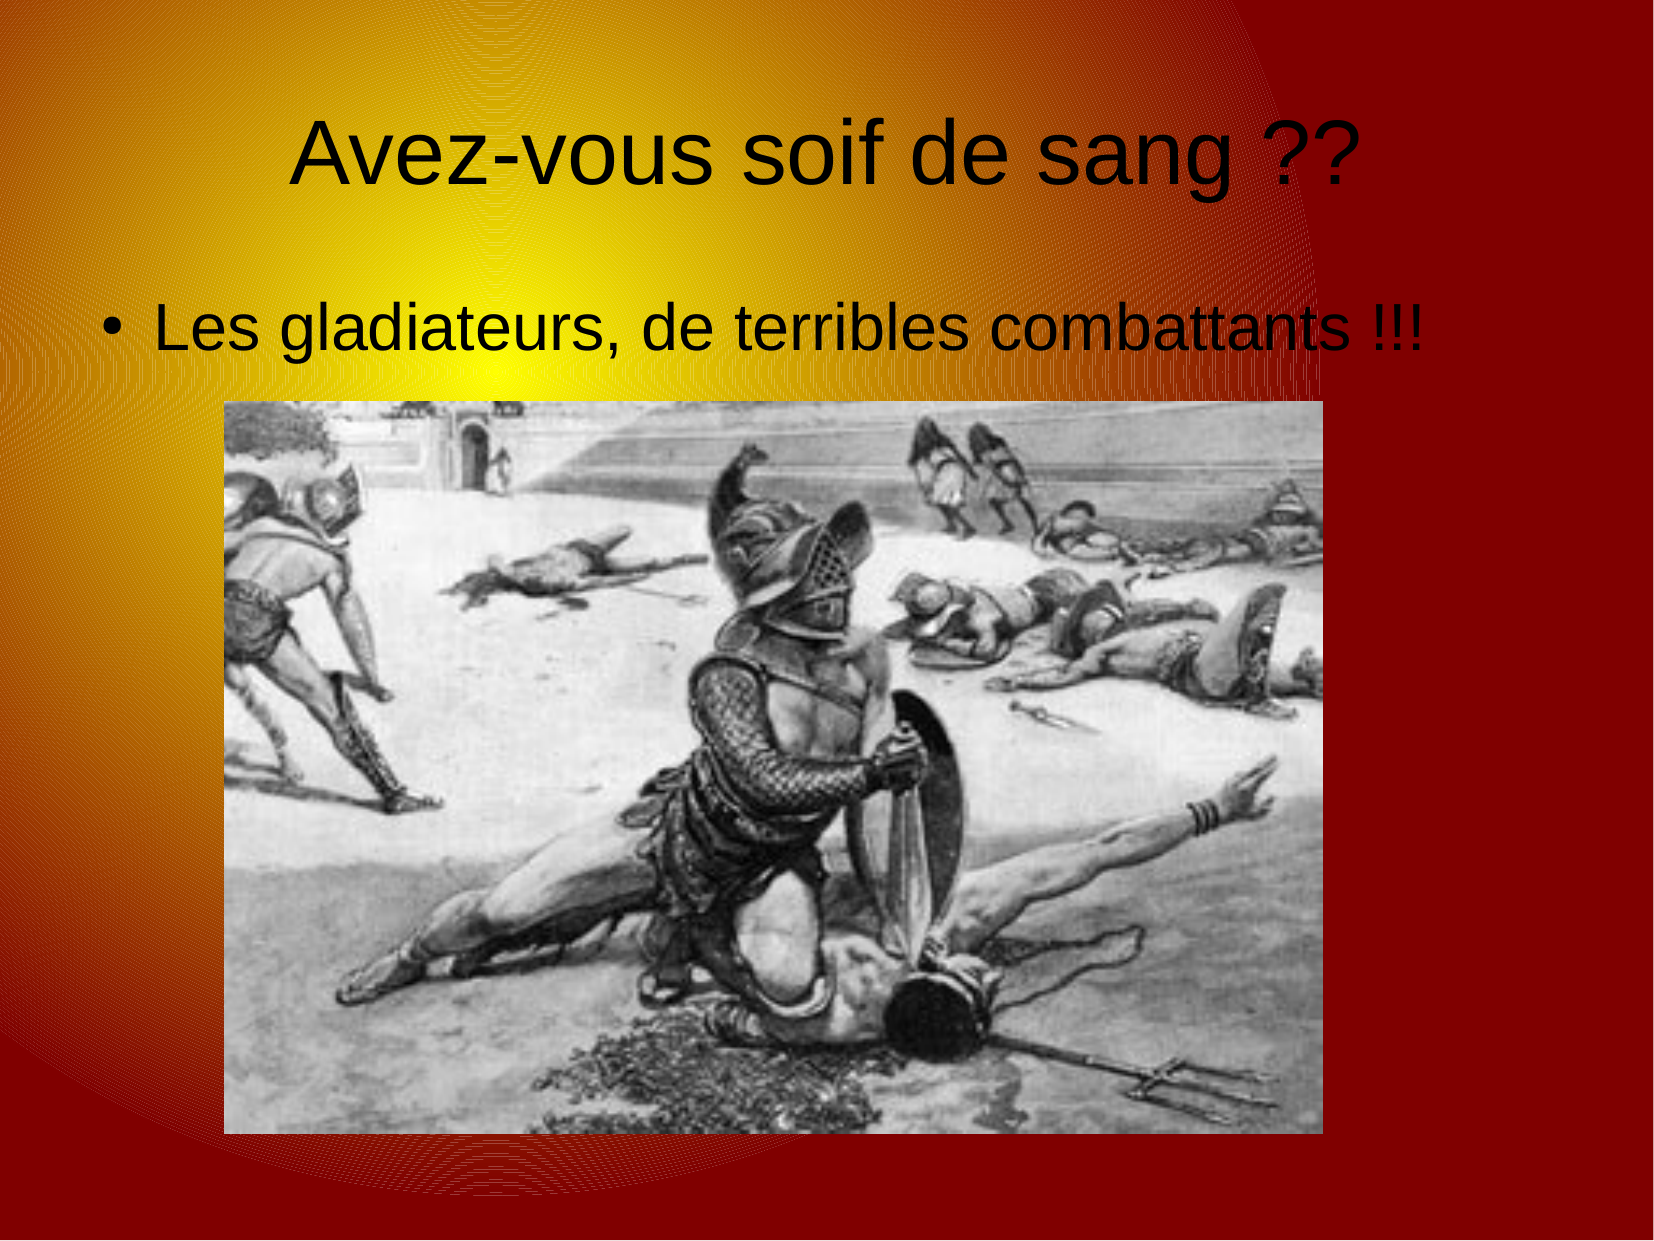

# Avez-vous soif de sang ??
Les gladiateurs, de terribles combattants !!!